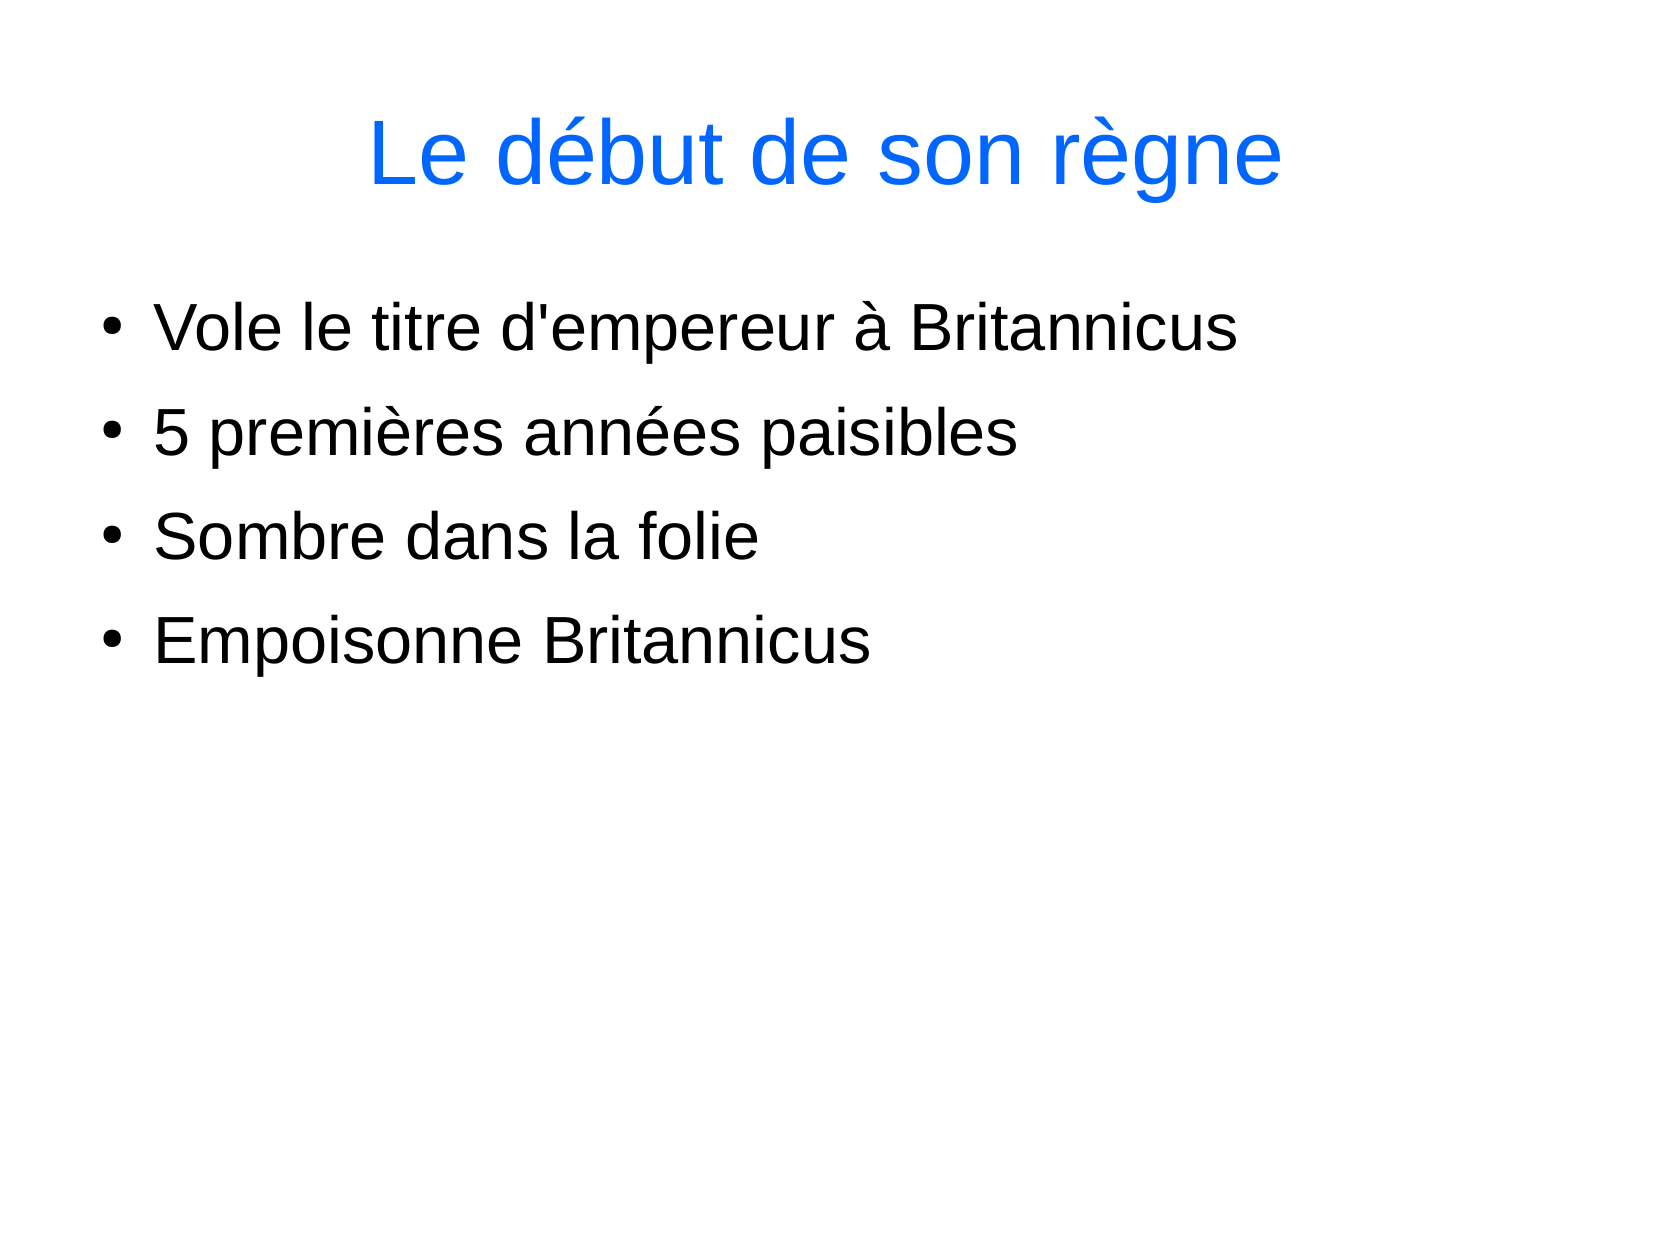

# Le début de son règne
Vole le titre d'empereur à Britannicus
5 premières années paisibles
Sombre dans la folie
Empoisonne Britannicus